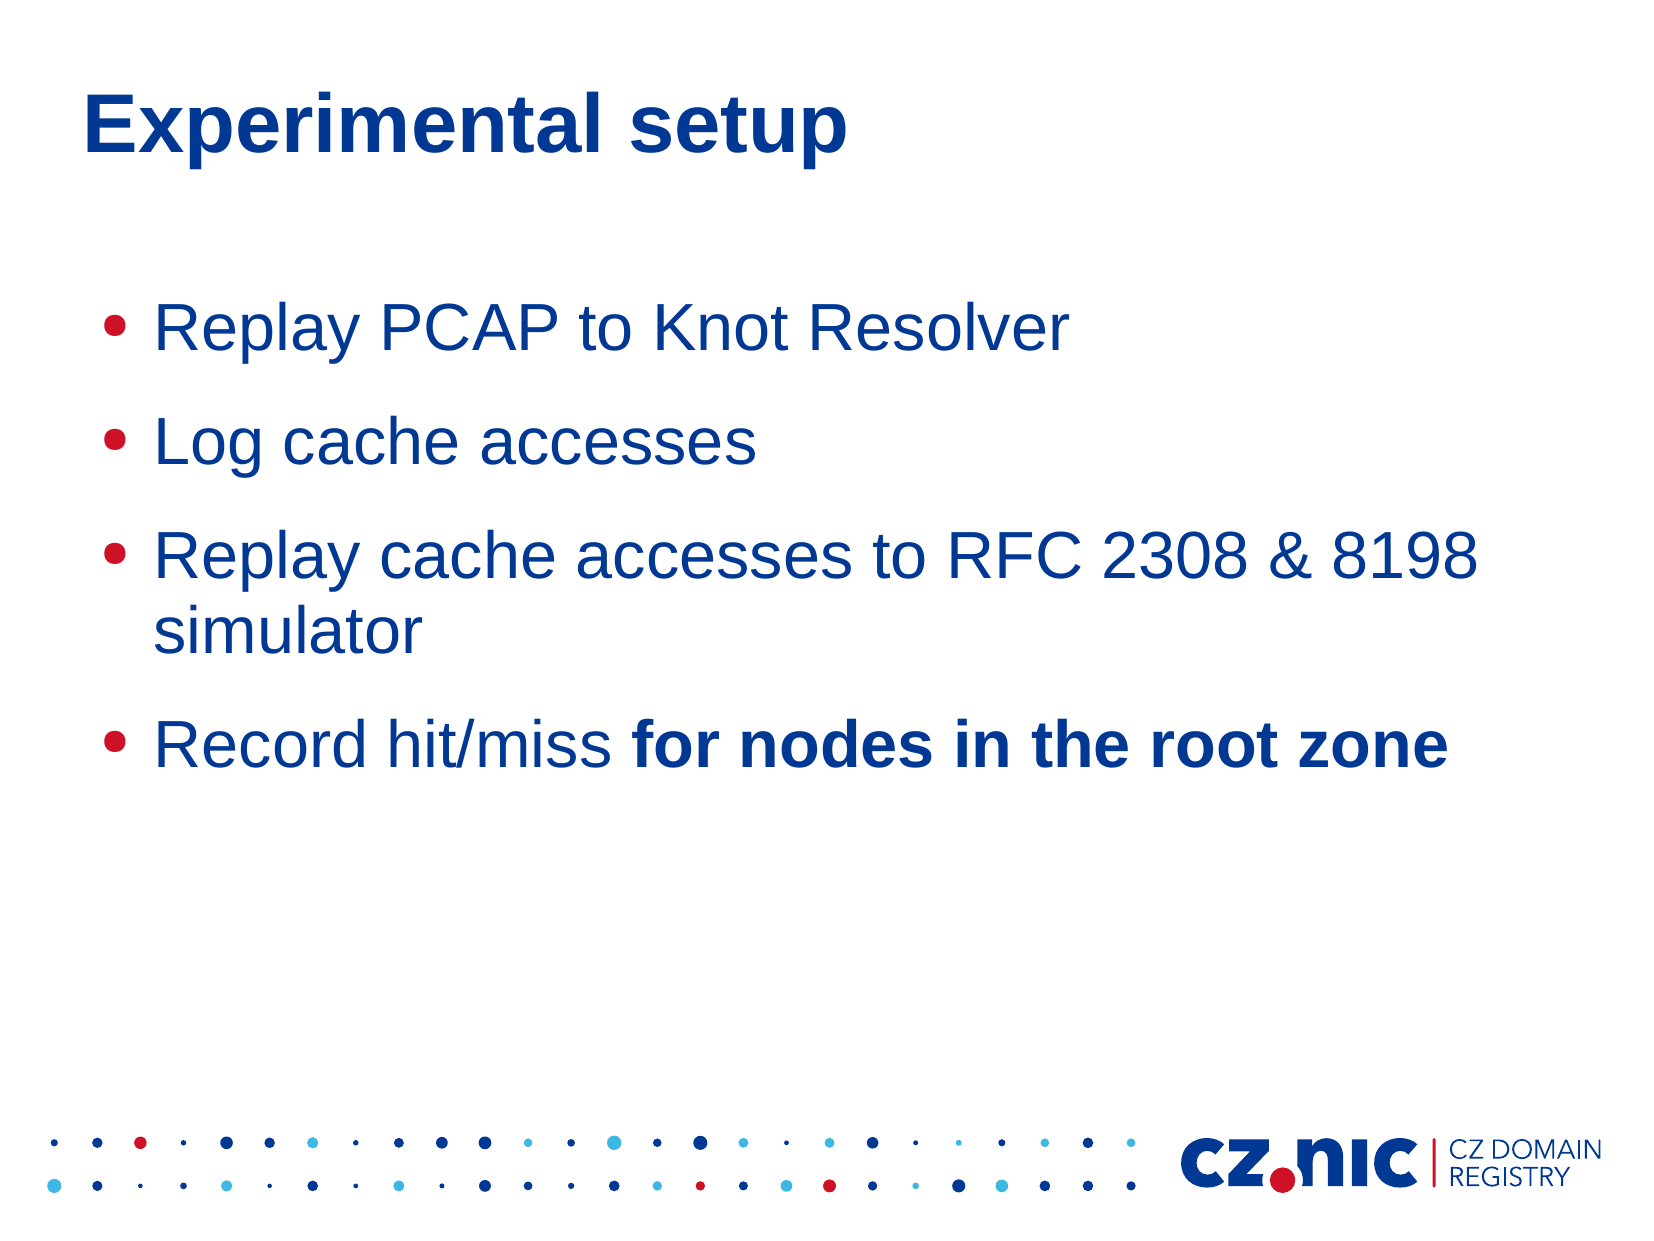

# Experimental setup
Replay PCAP to Knot Resolver
Log cache accesses
Replay cache accesses to RFC 2308 & 8198 simulator
Record hit/miss for nodes in the root zone